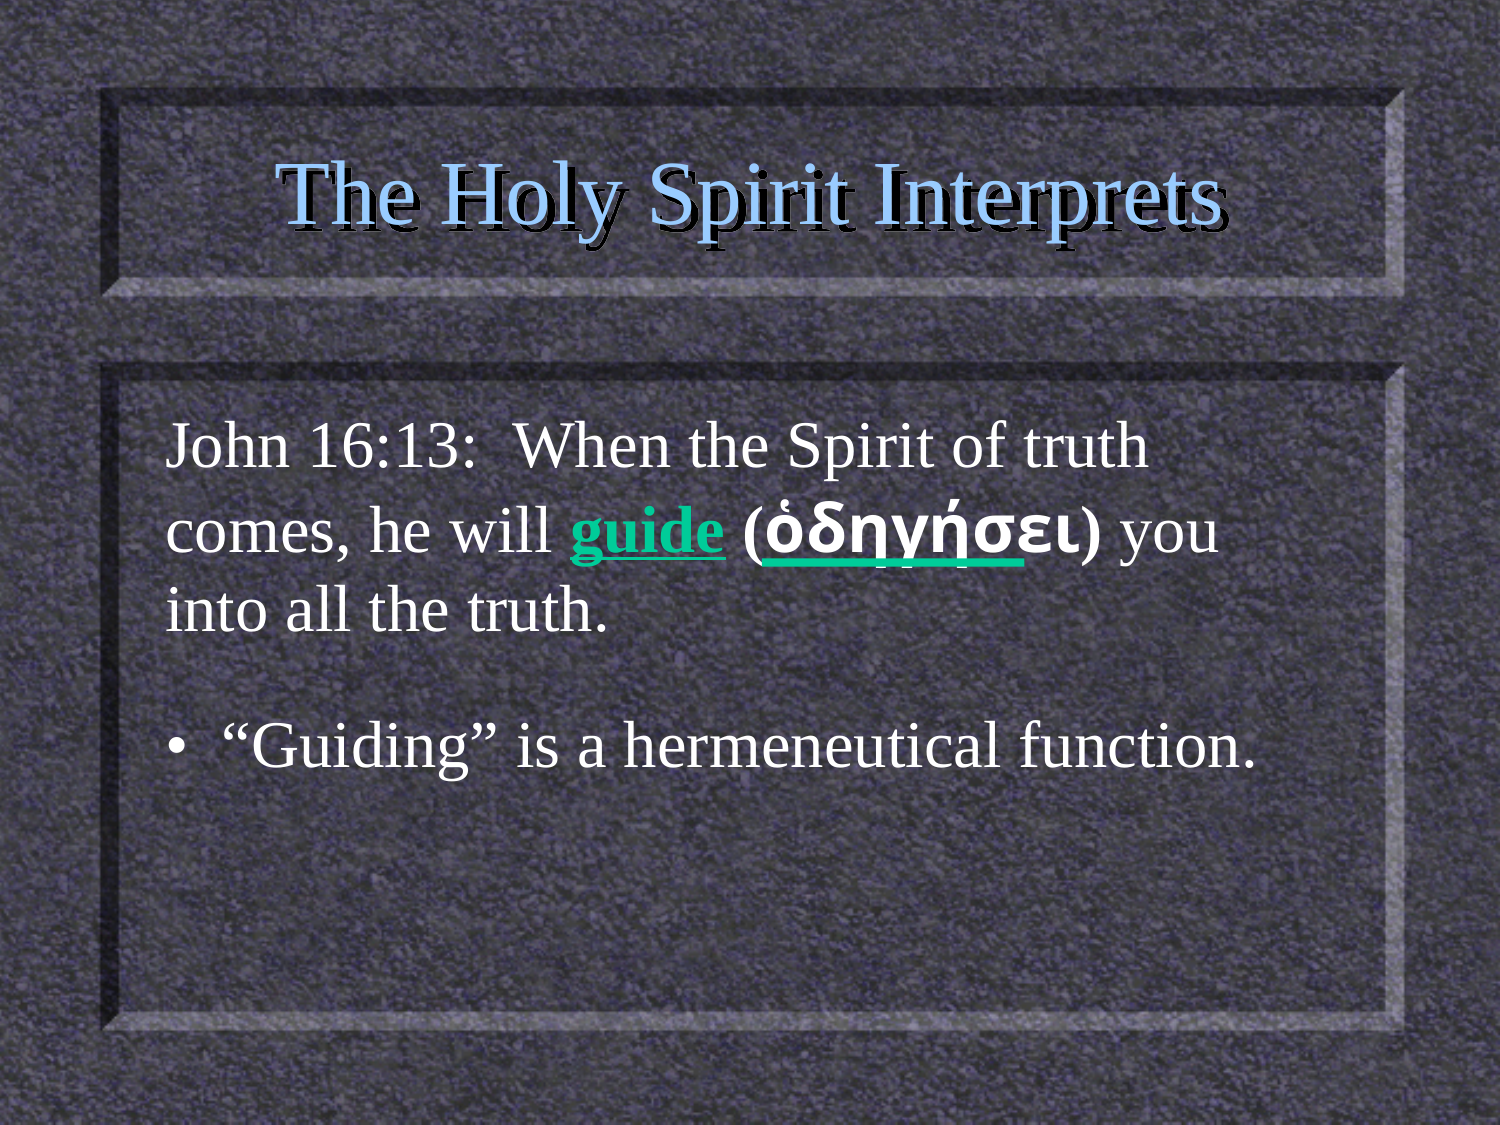

# The Holy Spirit Interprets
John 16:13: When the Spirit of truth comes, he will guide (ὁδηγήσει) you into all the truth.
“Guiding” is a hermeneutical function.